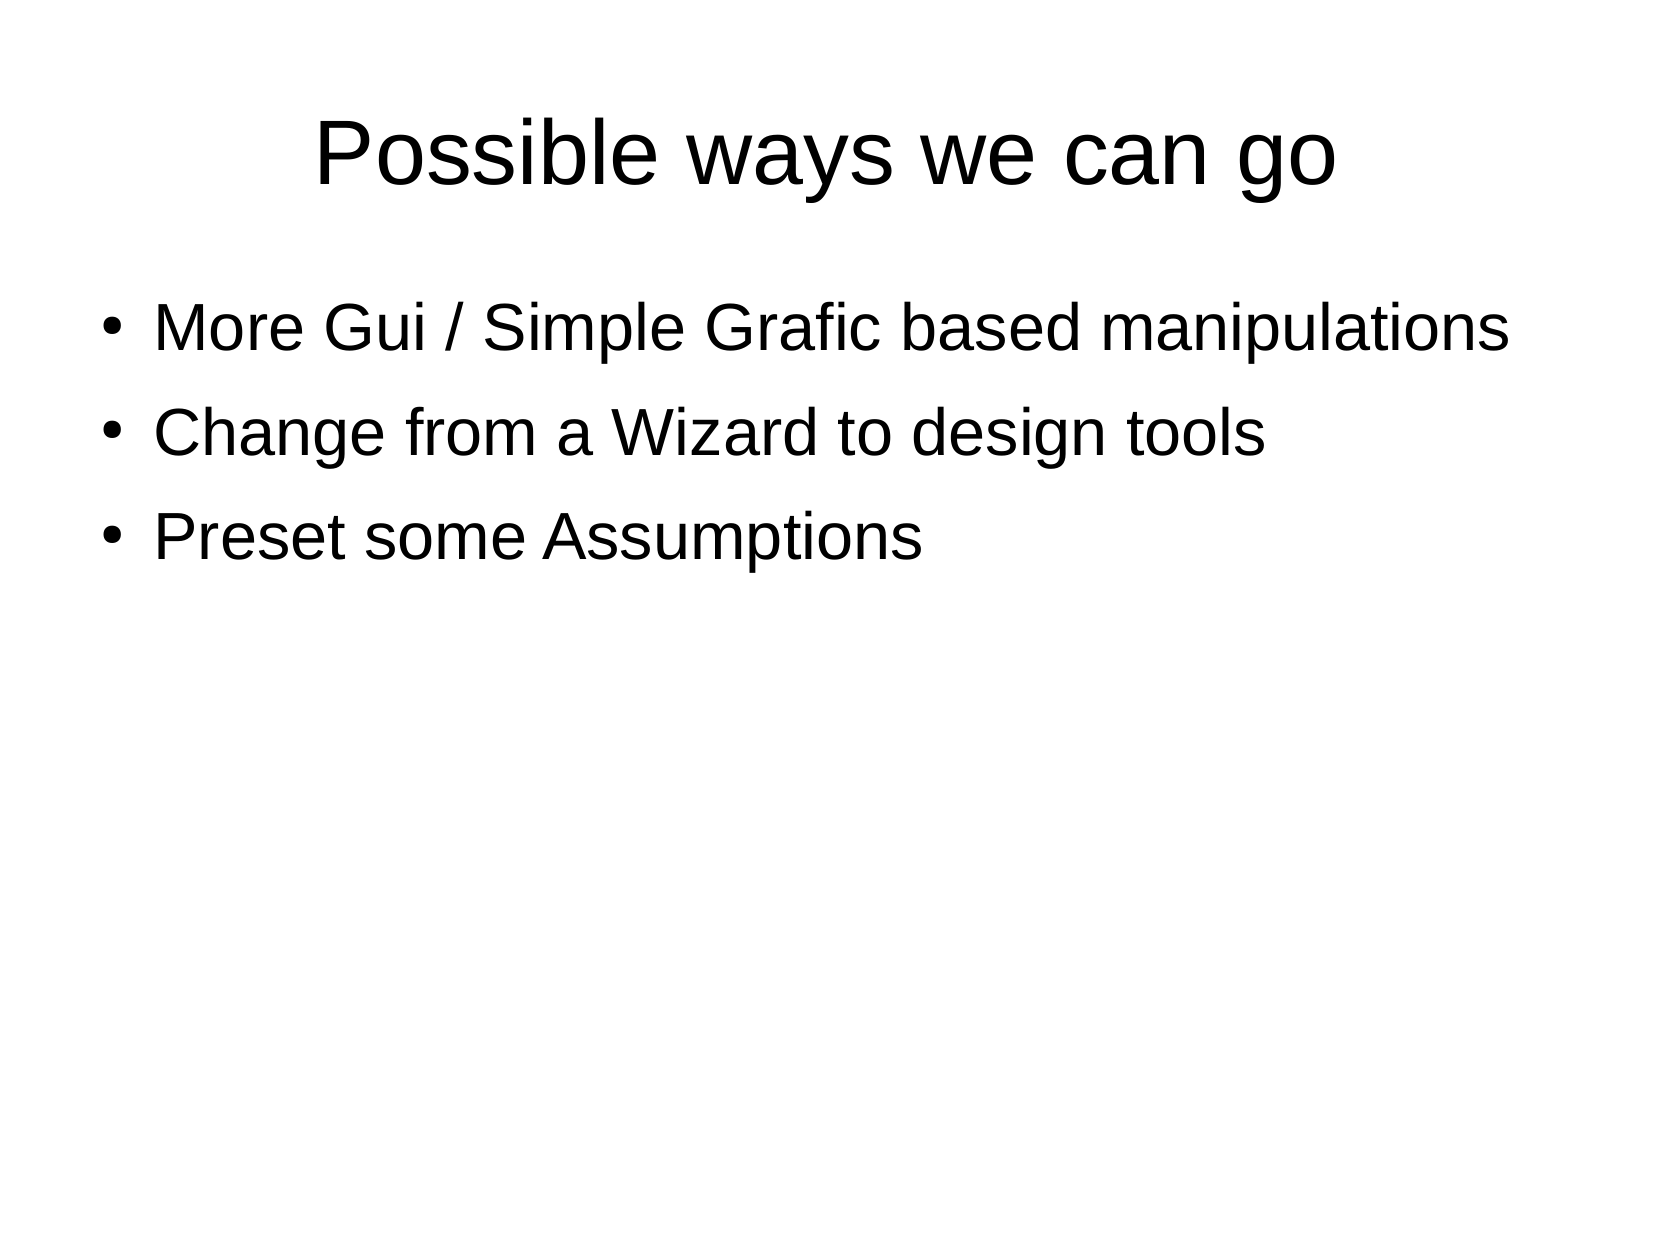

# Possible ways we can go
More Gui / Simple Grafic based manipulations
Change from a Wizard to design tools
Preset some Assumptions